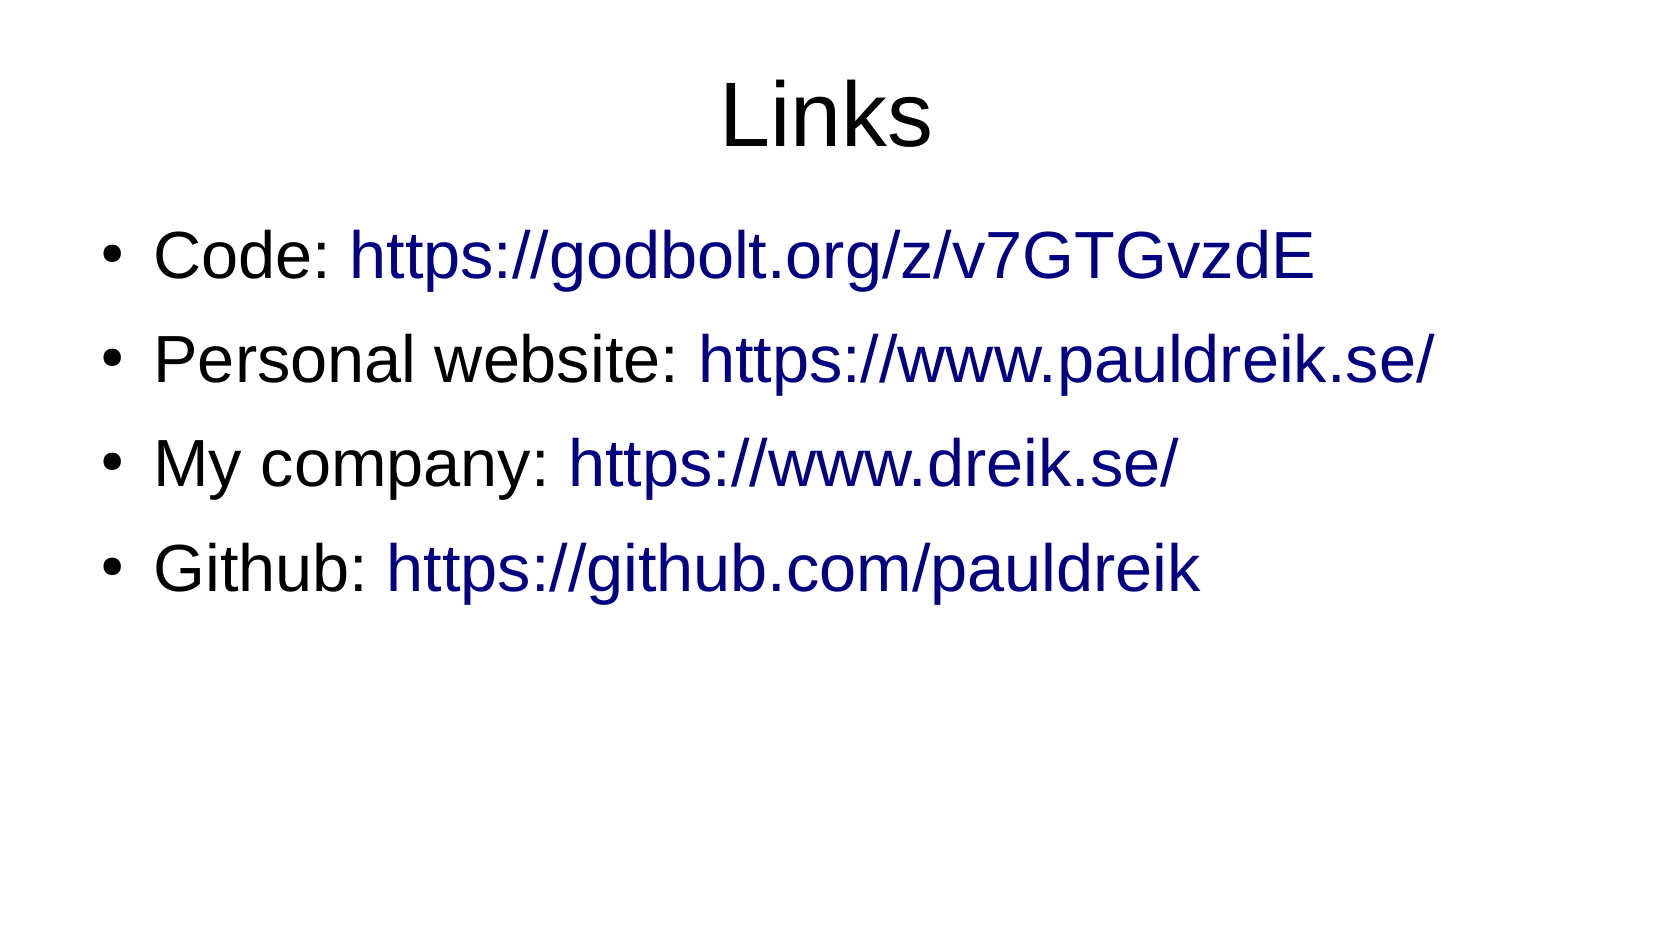

# Links
Code: https://godbolt.org/z/v7GTGvzdE
Personal website: https://www.pauldreik.se/
My company: https://www.dreik.se/
Github: https://github.com/pauldreik